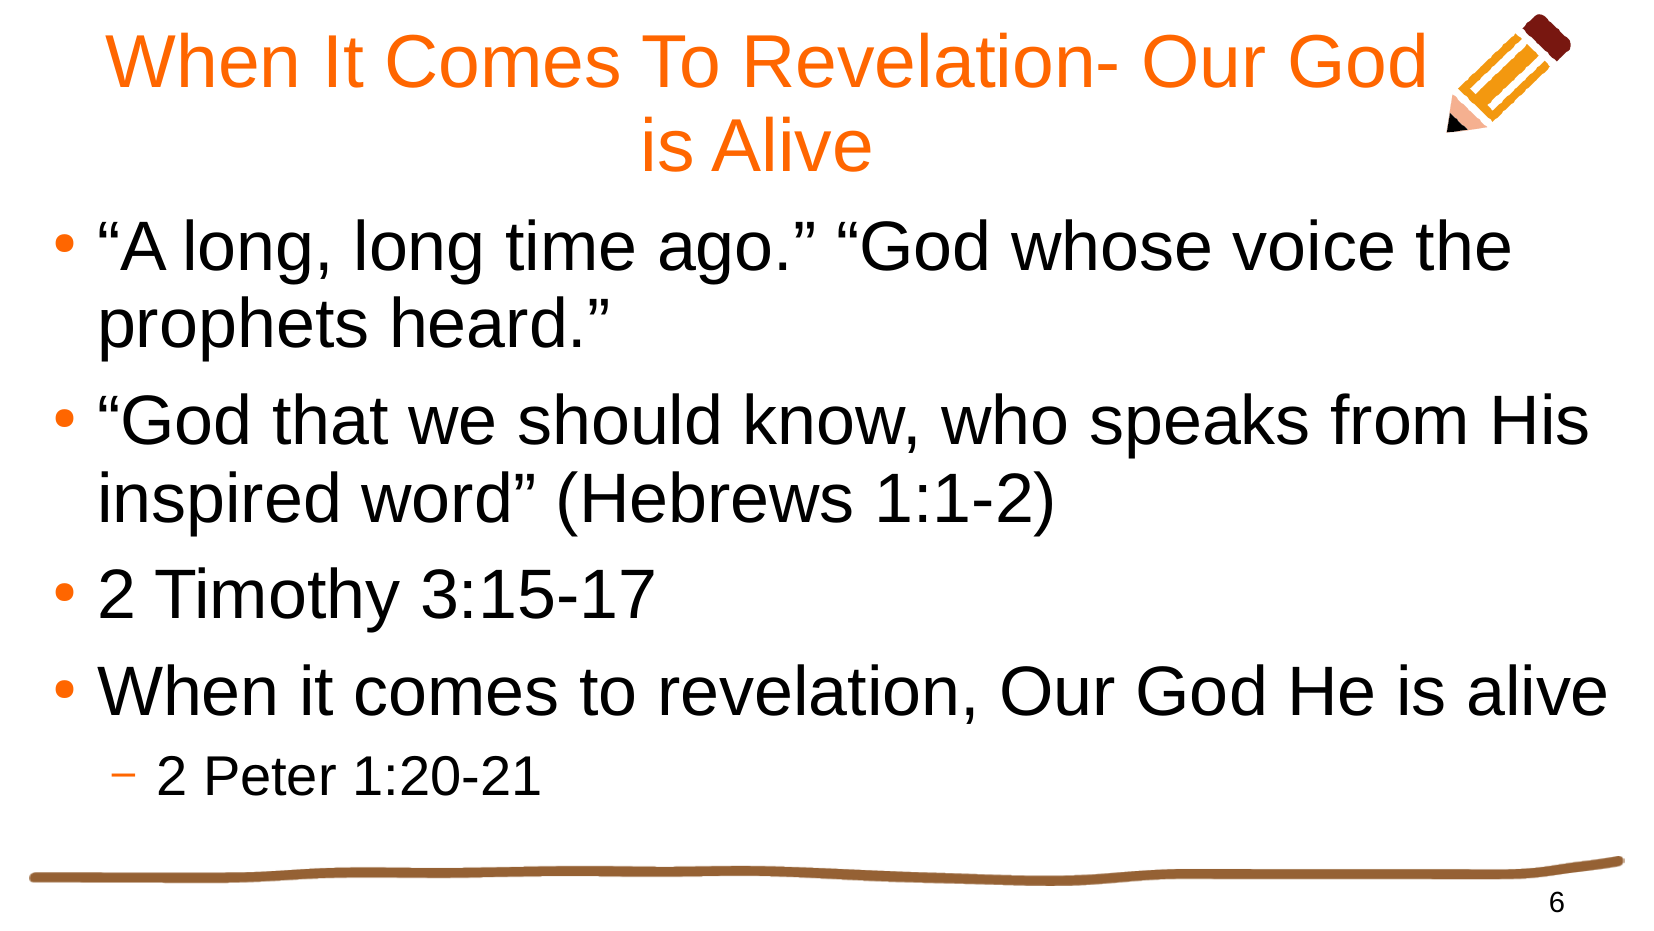

# When It Comes To Revelation- Our God is Alive
“A long, long time ago.” “God whose voice the prophets heard.”
“God that we should know, who speaks from His inspired word” (Hebrews 1:1-2)
2 Timothy 3:15-17
When it comes to revelation, Our God He is alive
2 Peter 1:20-21
6